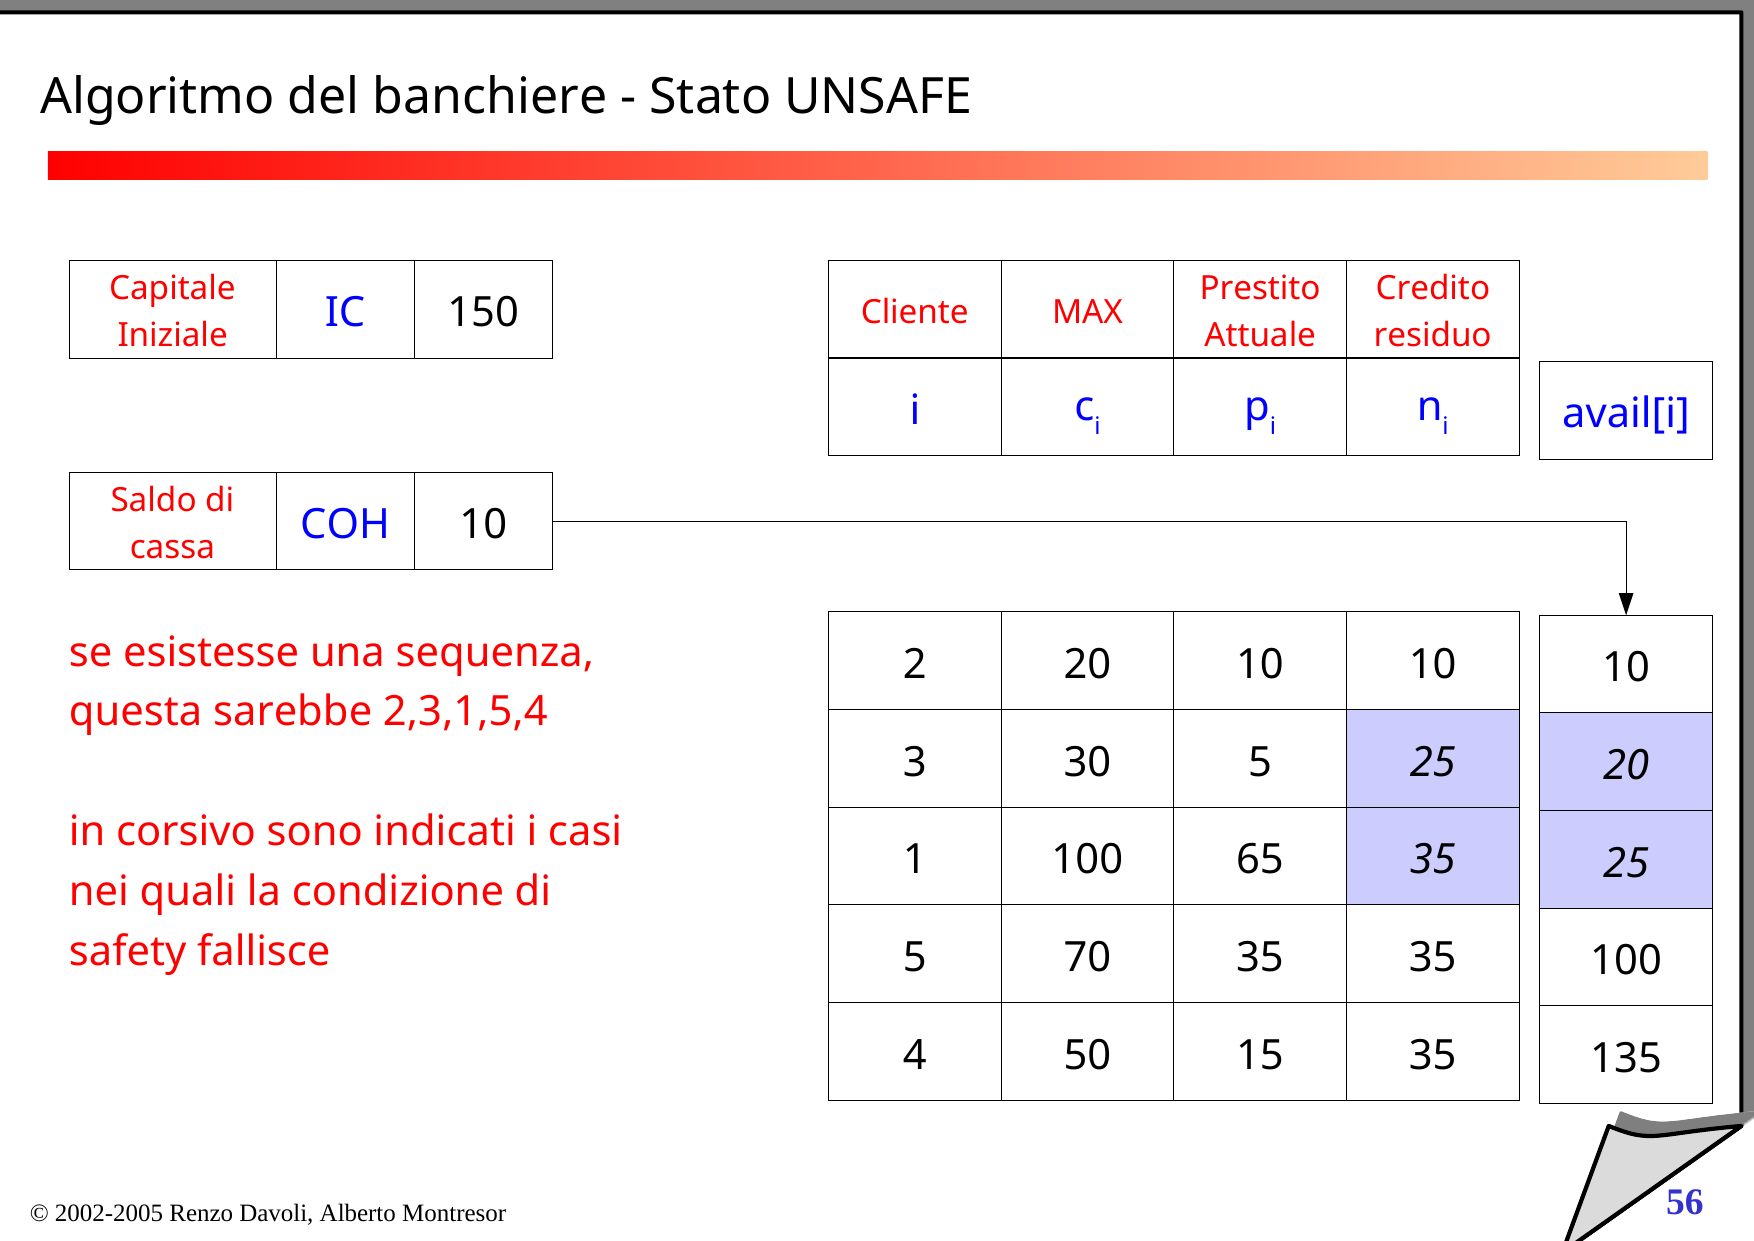

# Algoritmo del banchiere - Stato UNSAFE
Capitale
Iniziale
IC
150
Cliente
MAX
Prestito
Attuale
Credito
residuo
i
ci
pi
ni
avail[i]
Saldo di
cassa
COH
10
2
20
10
10
10
se esistesse una sequenza,
questa sarebbe 2,3,1,5,4
in corsivo sono indicati i casi
nei quali la condizione di
safety fallisce
3
30
5
25
20
1
100
65
35
25
5
70
35
35
100
4
50
15
35
135